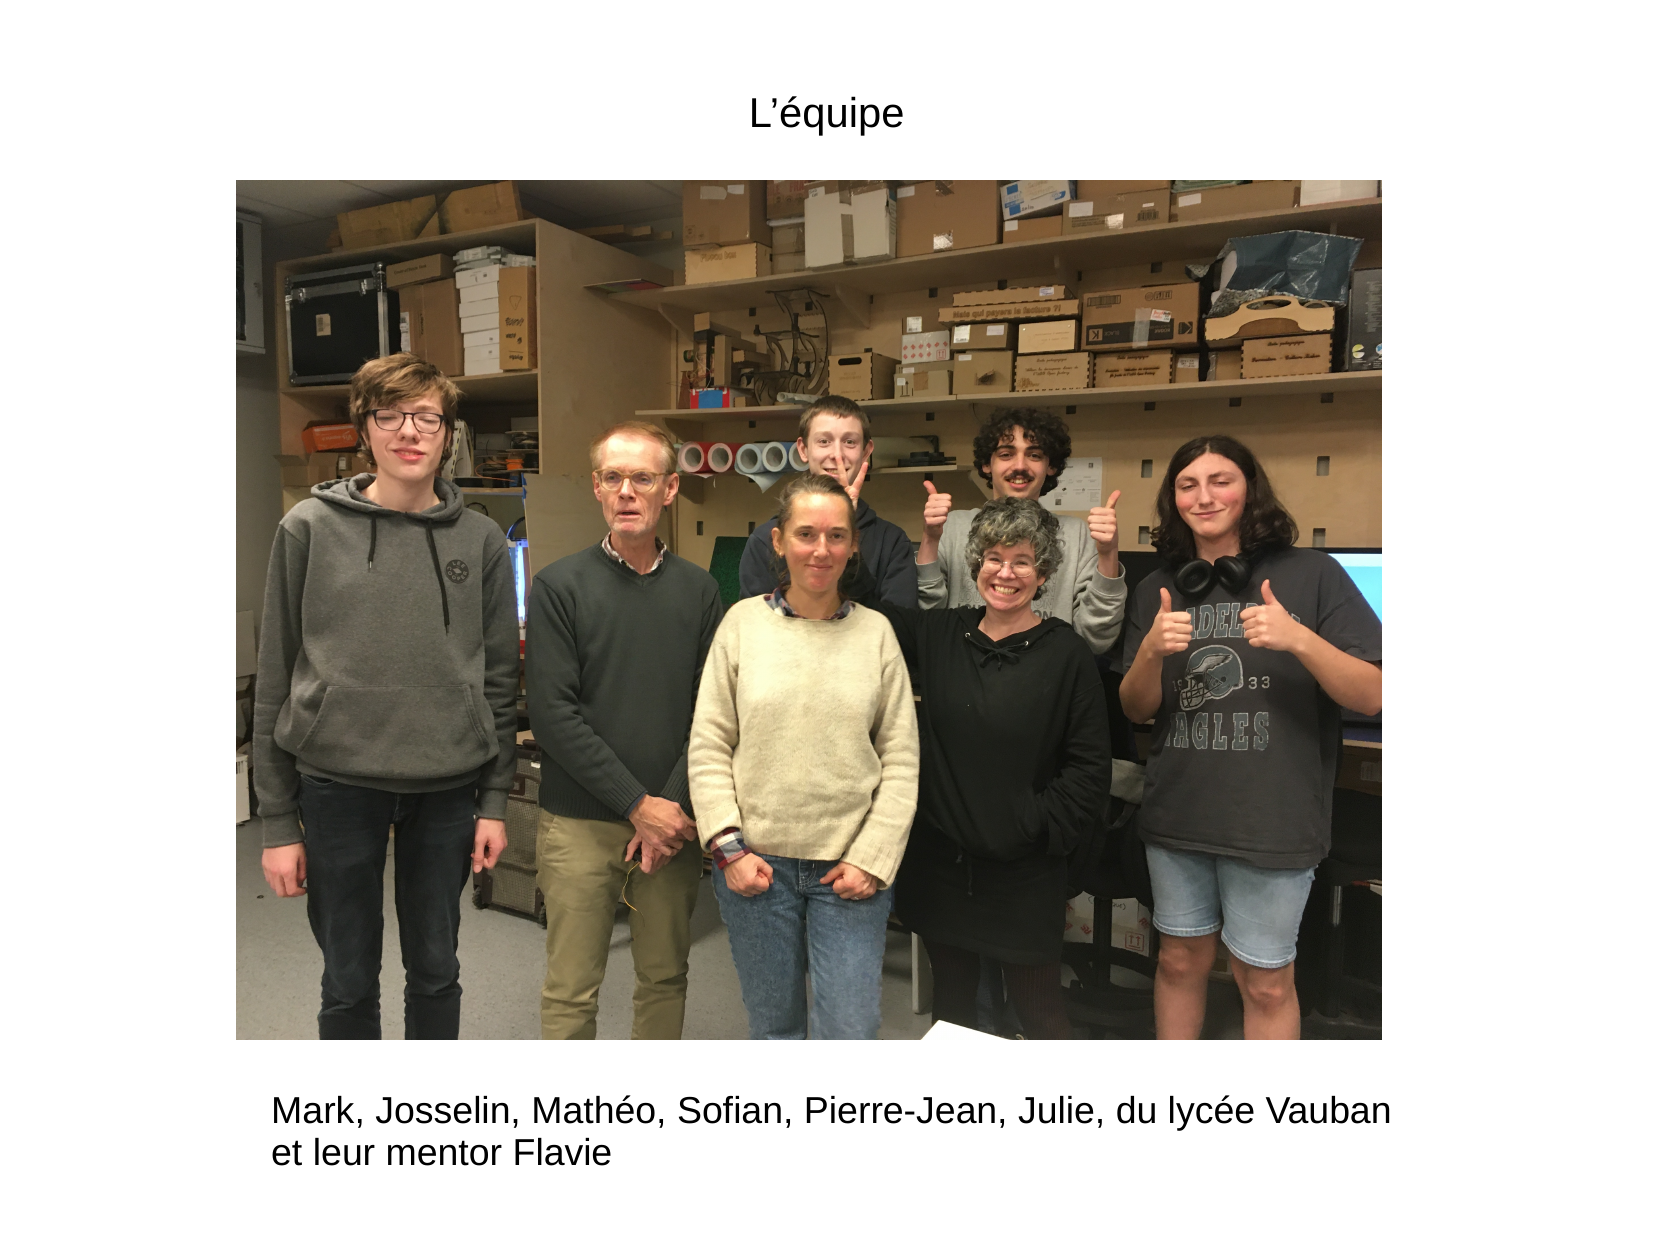

# L’équipe
Mark, Josselin, Mathéo, Sofian, Pierre-Jean, Julie, du lycée Vauban
et leur mentor Flavie